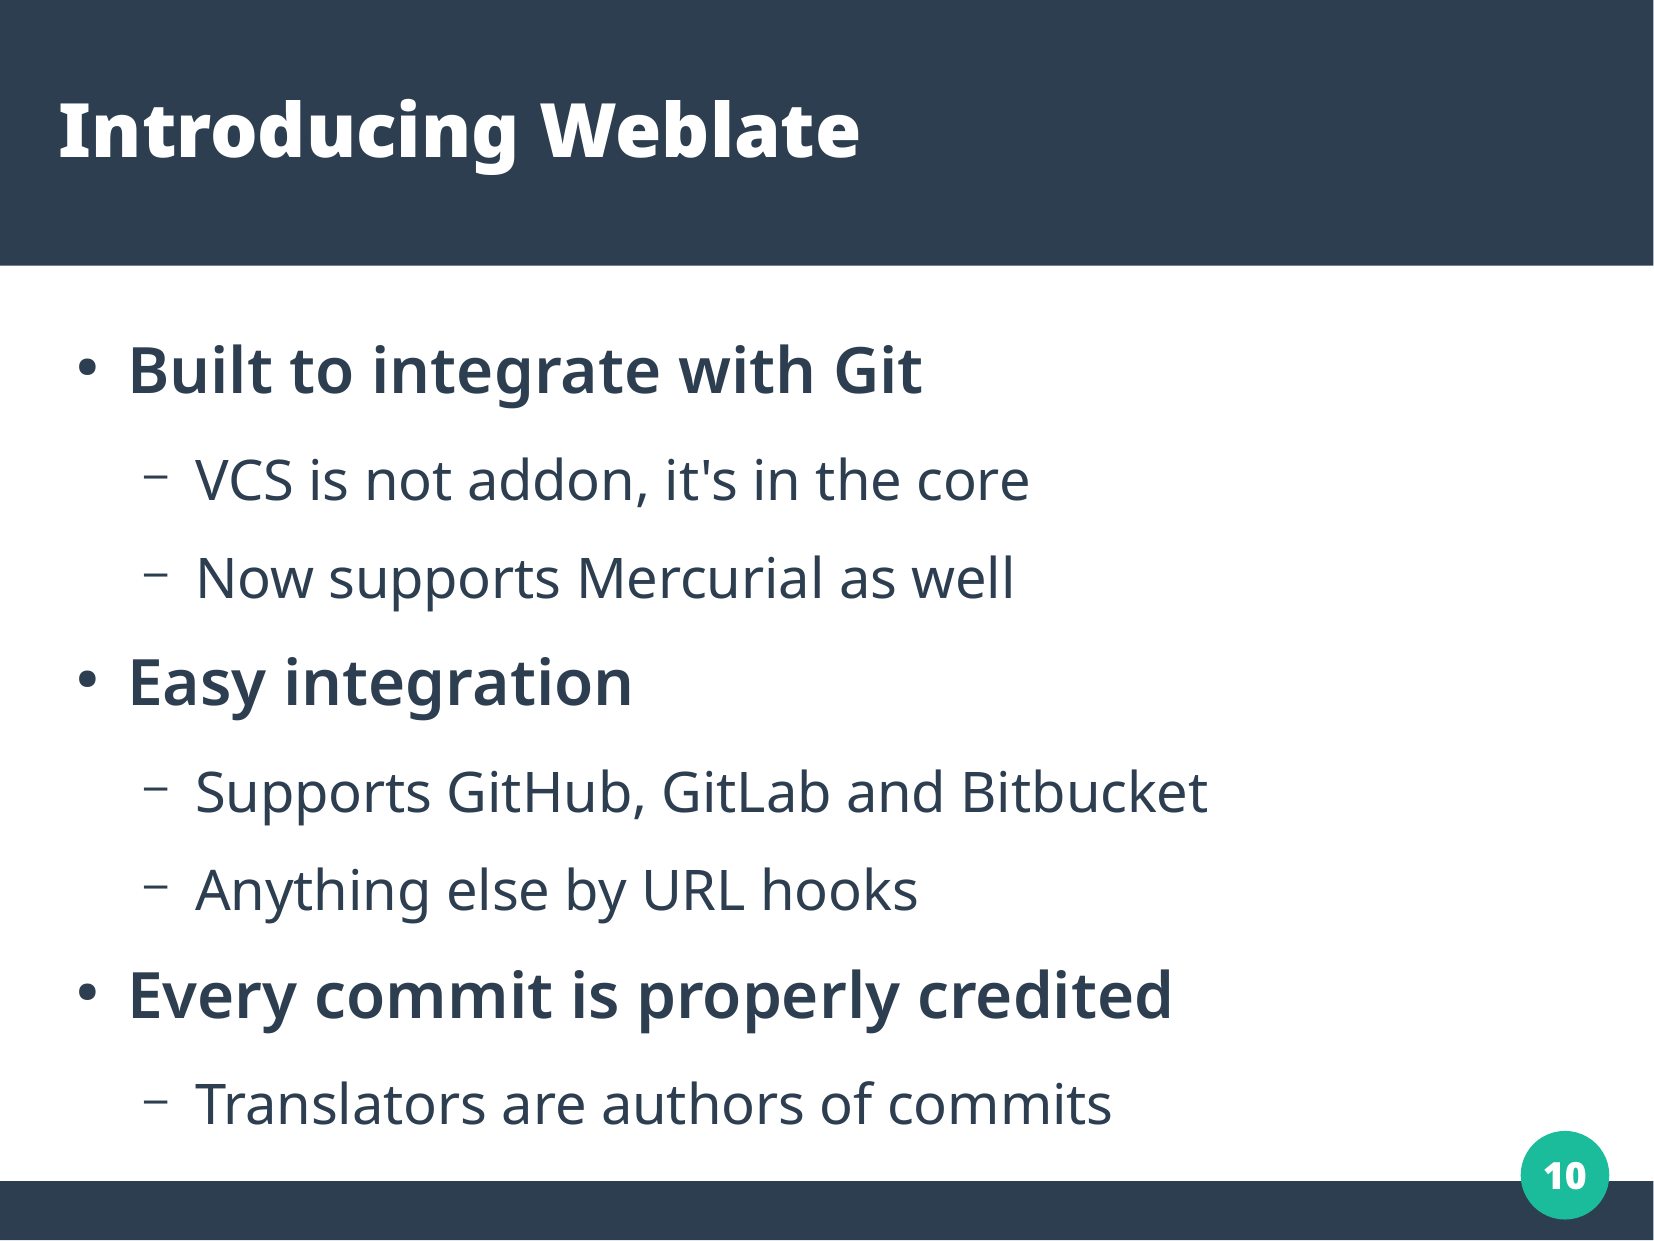

# Introducing Weblate
Built to integrate with Git
VCS is not addon, it's in the core
Now supports Mercurial as well
Easy integration
Supports GitHub, GitLab and Bitbucket
Anything else by URL hooks
Every commit is properly credited
Translators are authors of commits
10